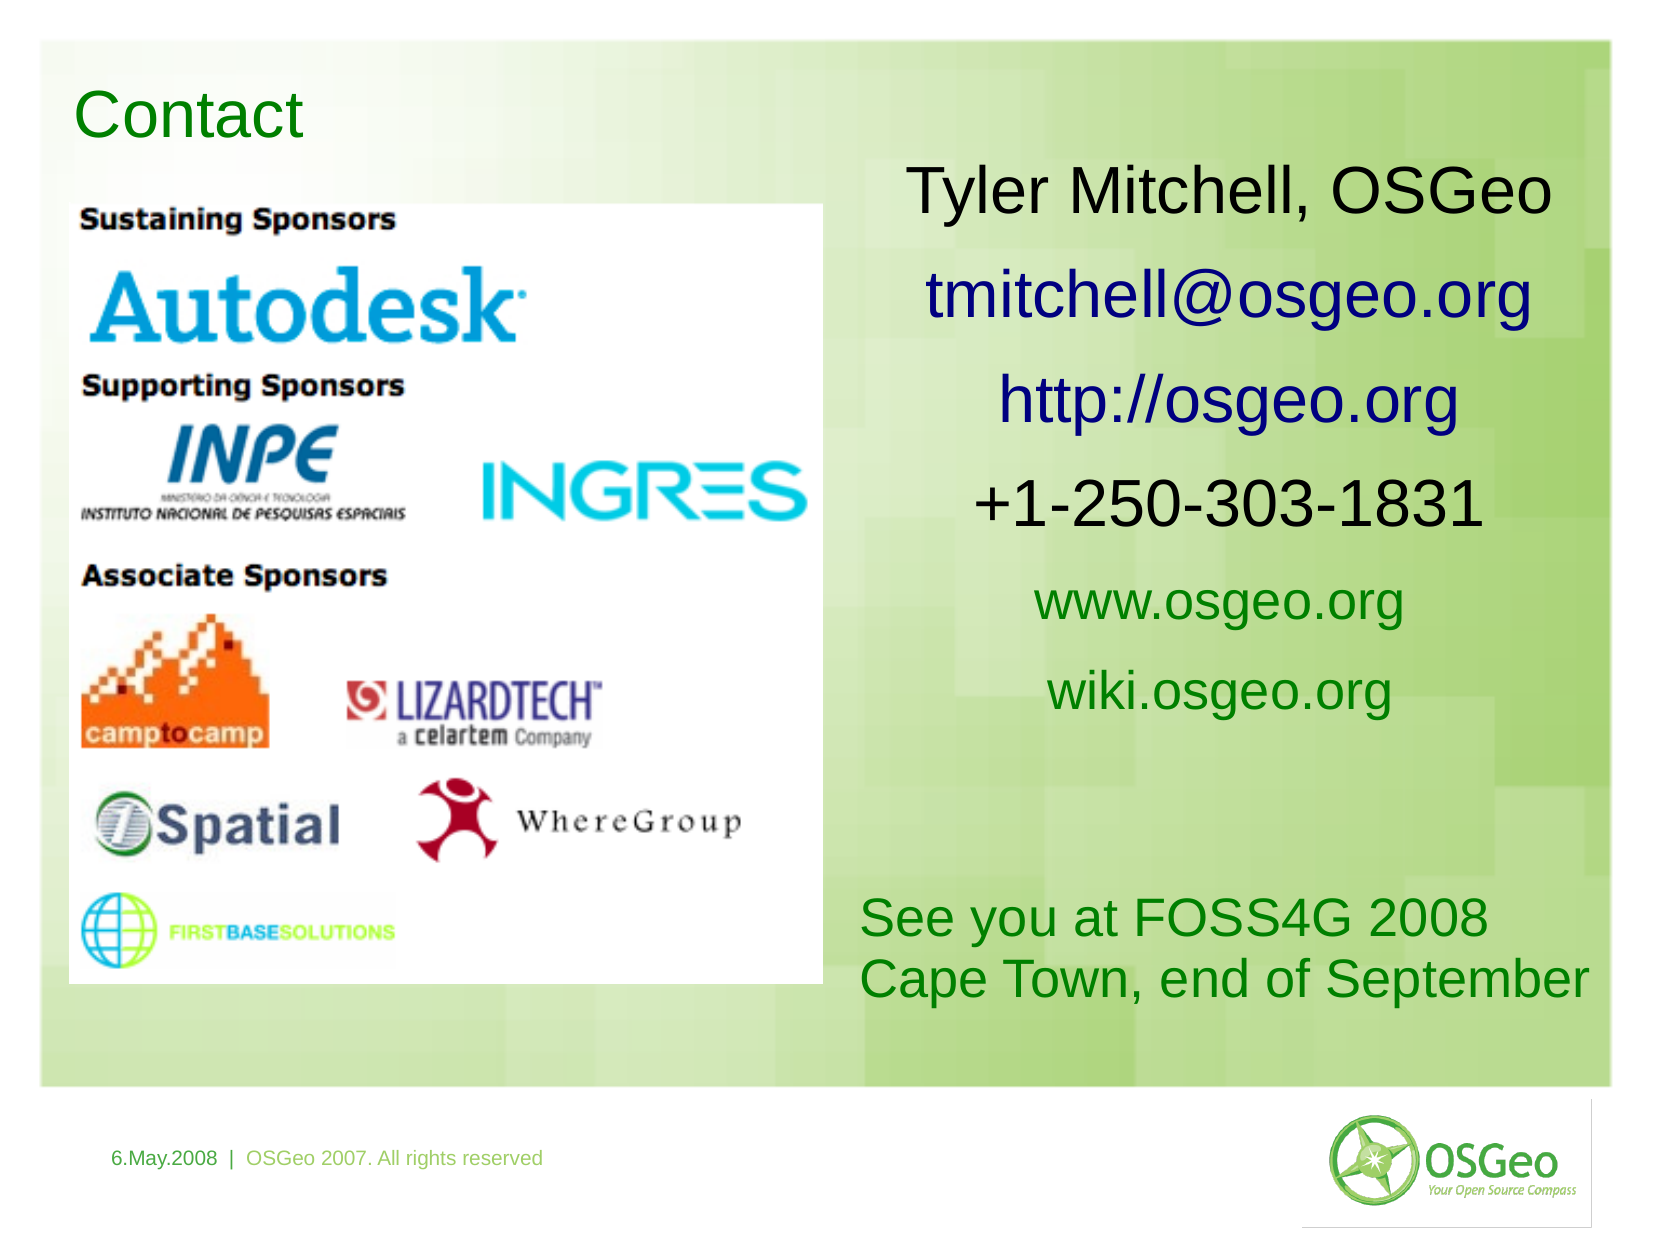

Contact
# Tyler Mitchell, OSGeo
tmitchell@osgeo.org
http://osgeo.org
+1-250-303-1831
www.osgeo.org
wiki.osgeo.org
See you at FOSS4G 2008
Cape Town, end of September